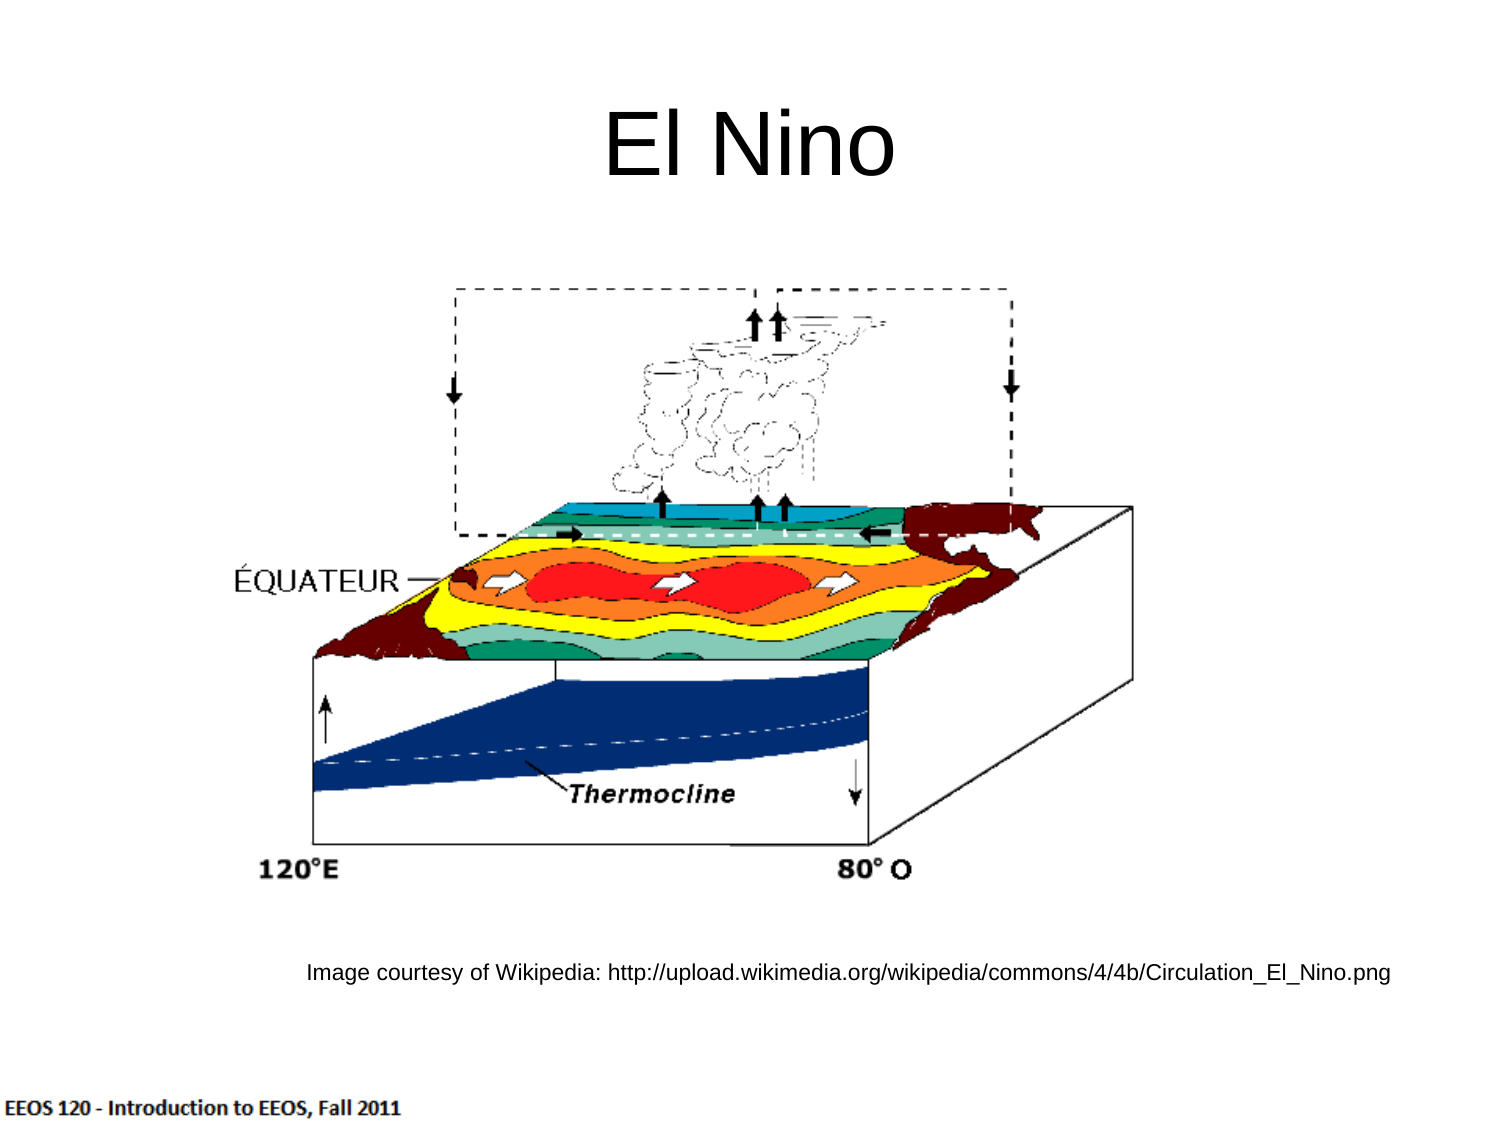

# El Nino
Image courtesy of Wikipedia: http://upload.wikimedia.org/wikipedia/commons/4/4b/Circulation_El_Nino.png